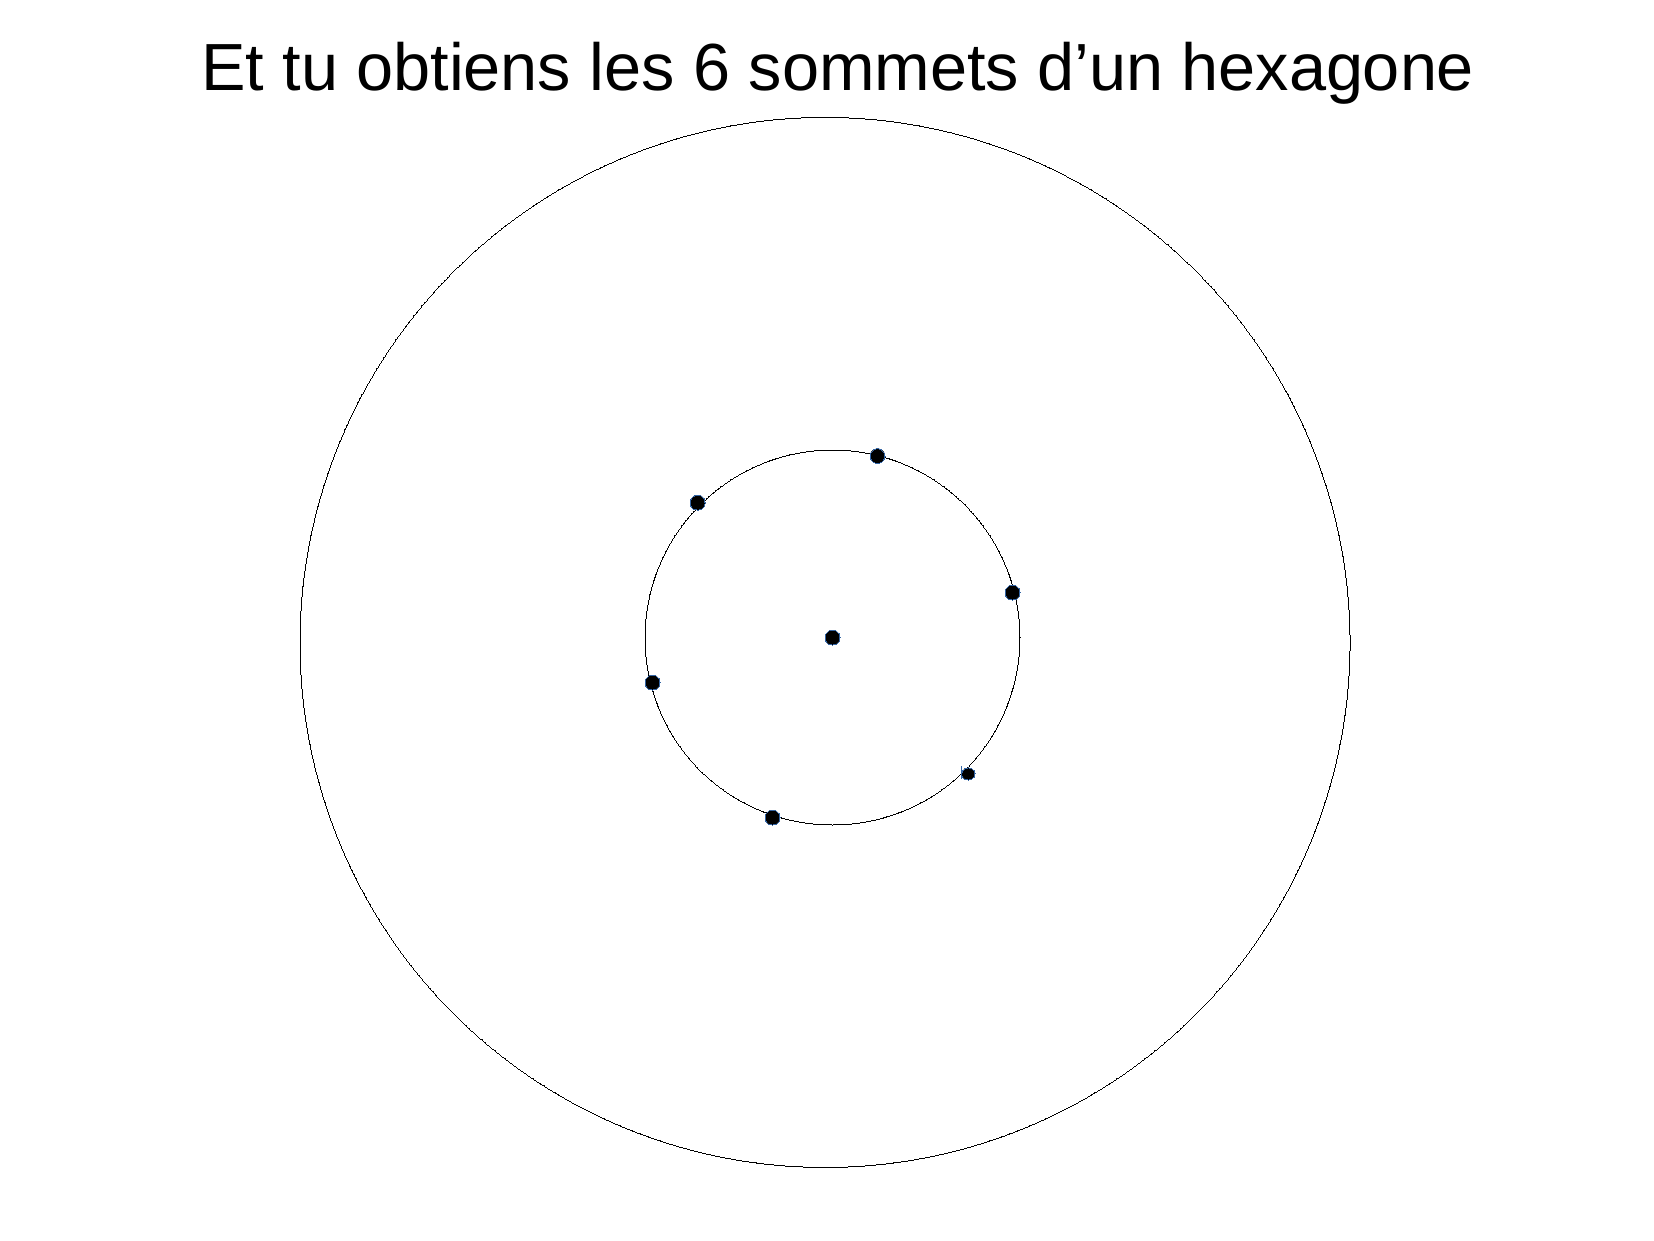

# Et tu obtiens les 6 sommets d’un hexagone